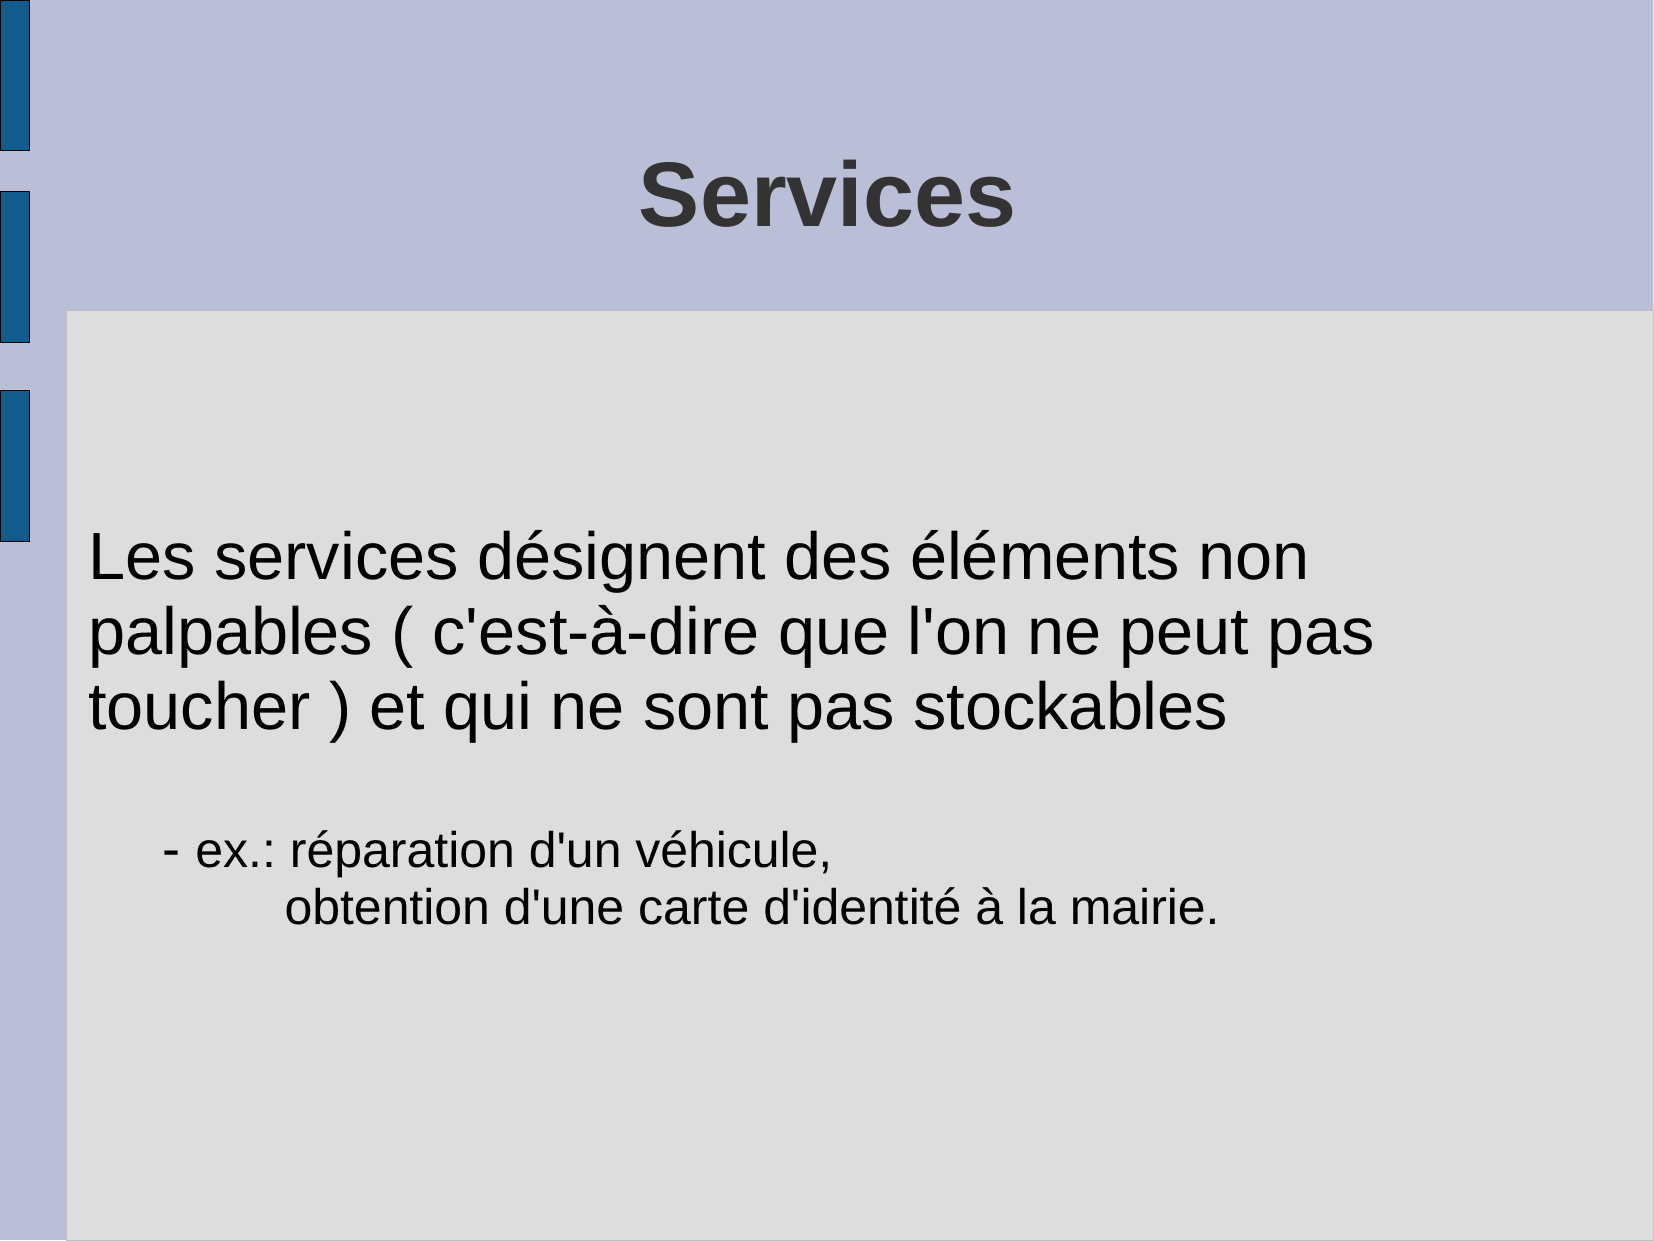

# Services
Les services désignent des éléments non palpables ( c'est-à-dire que l'on ne peut pas toucher ) et qui ne sont pas stockables
	- ex.: réparation d'un véhicule,
 obtention d'une carte d'identité à la mairie.